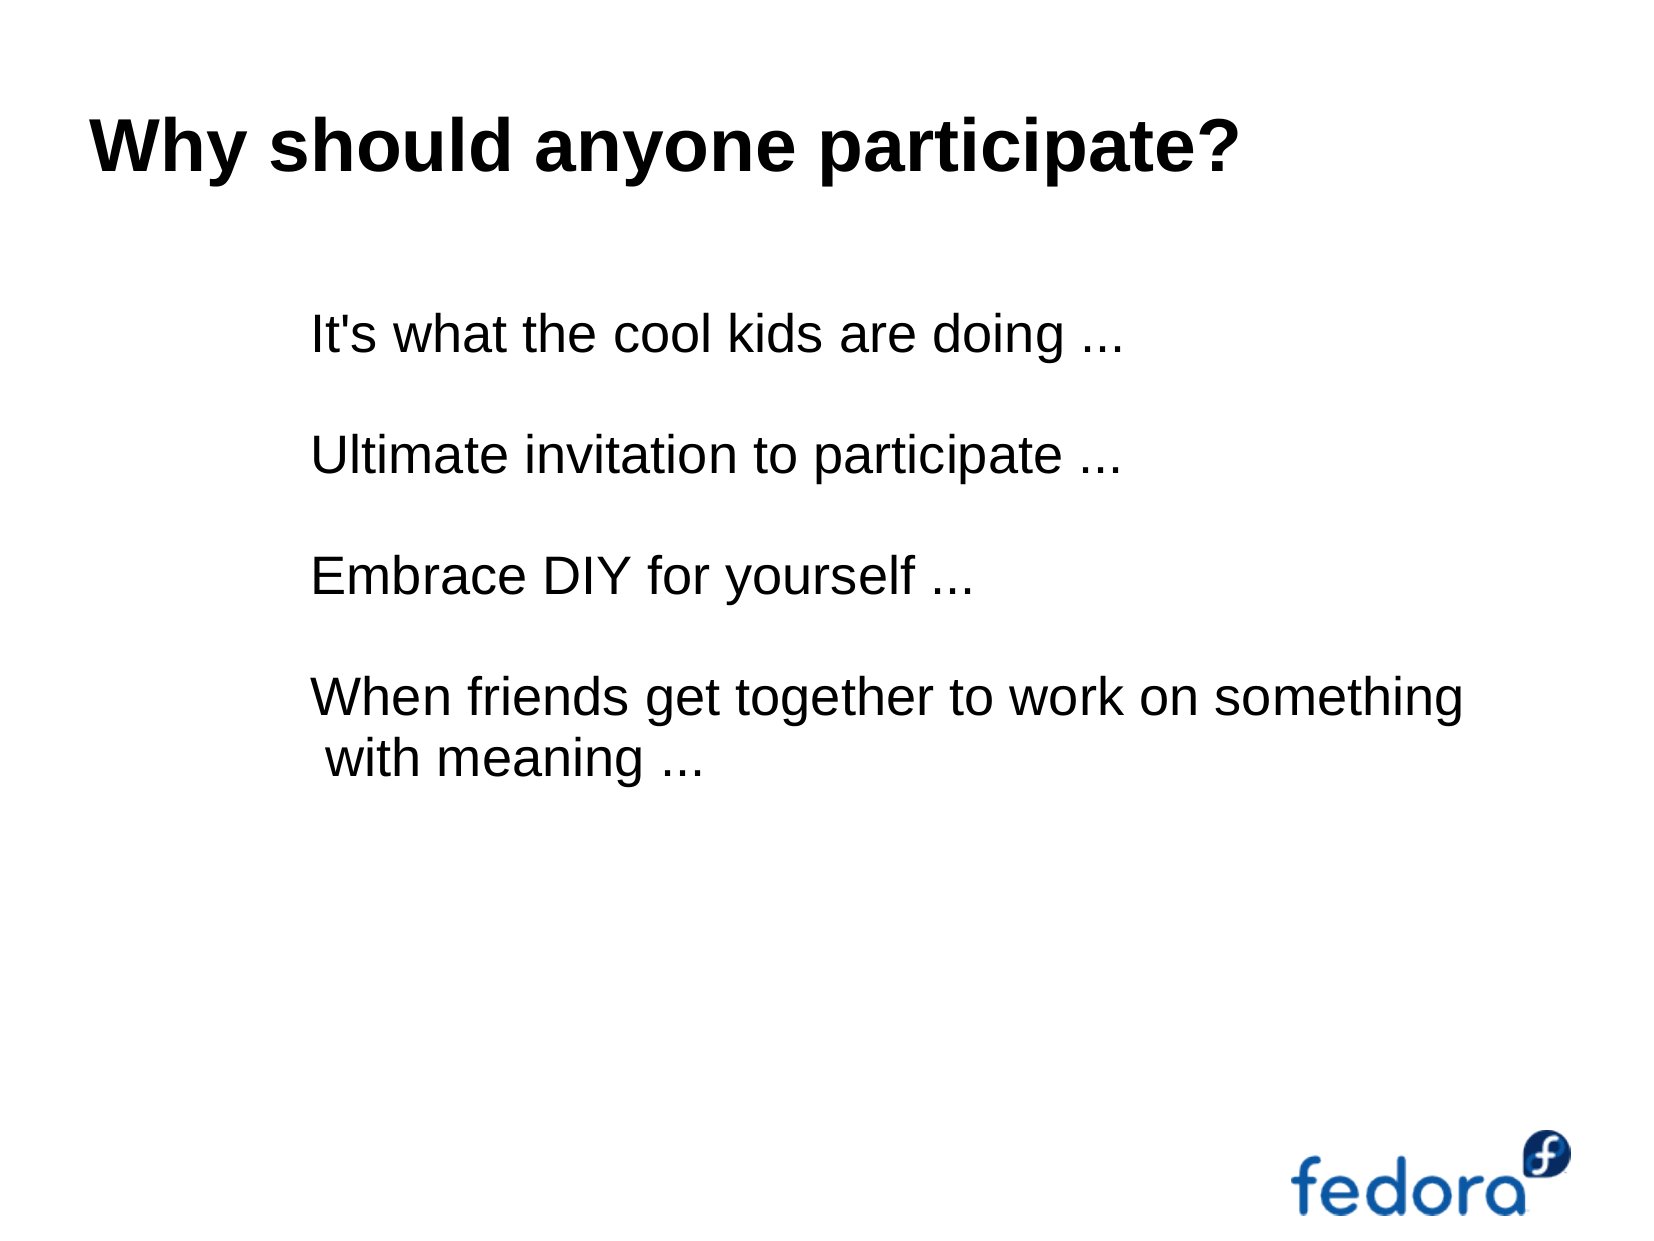

Why should anyone participate?
It's what the cool kids are doing ...
Ultimate invitation to participate ...
Embrace DIY for yourself ...
When friends get together to work on something
 with meaning ...